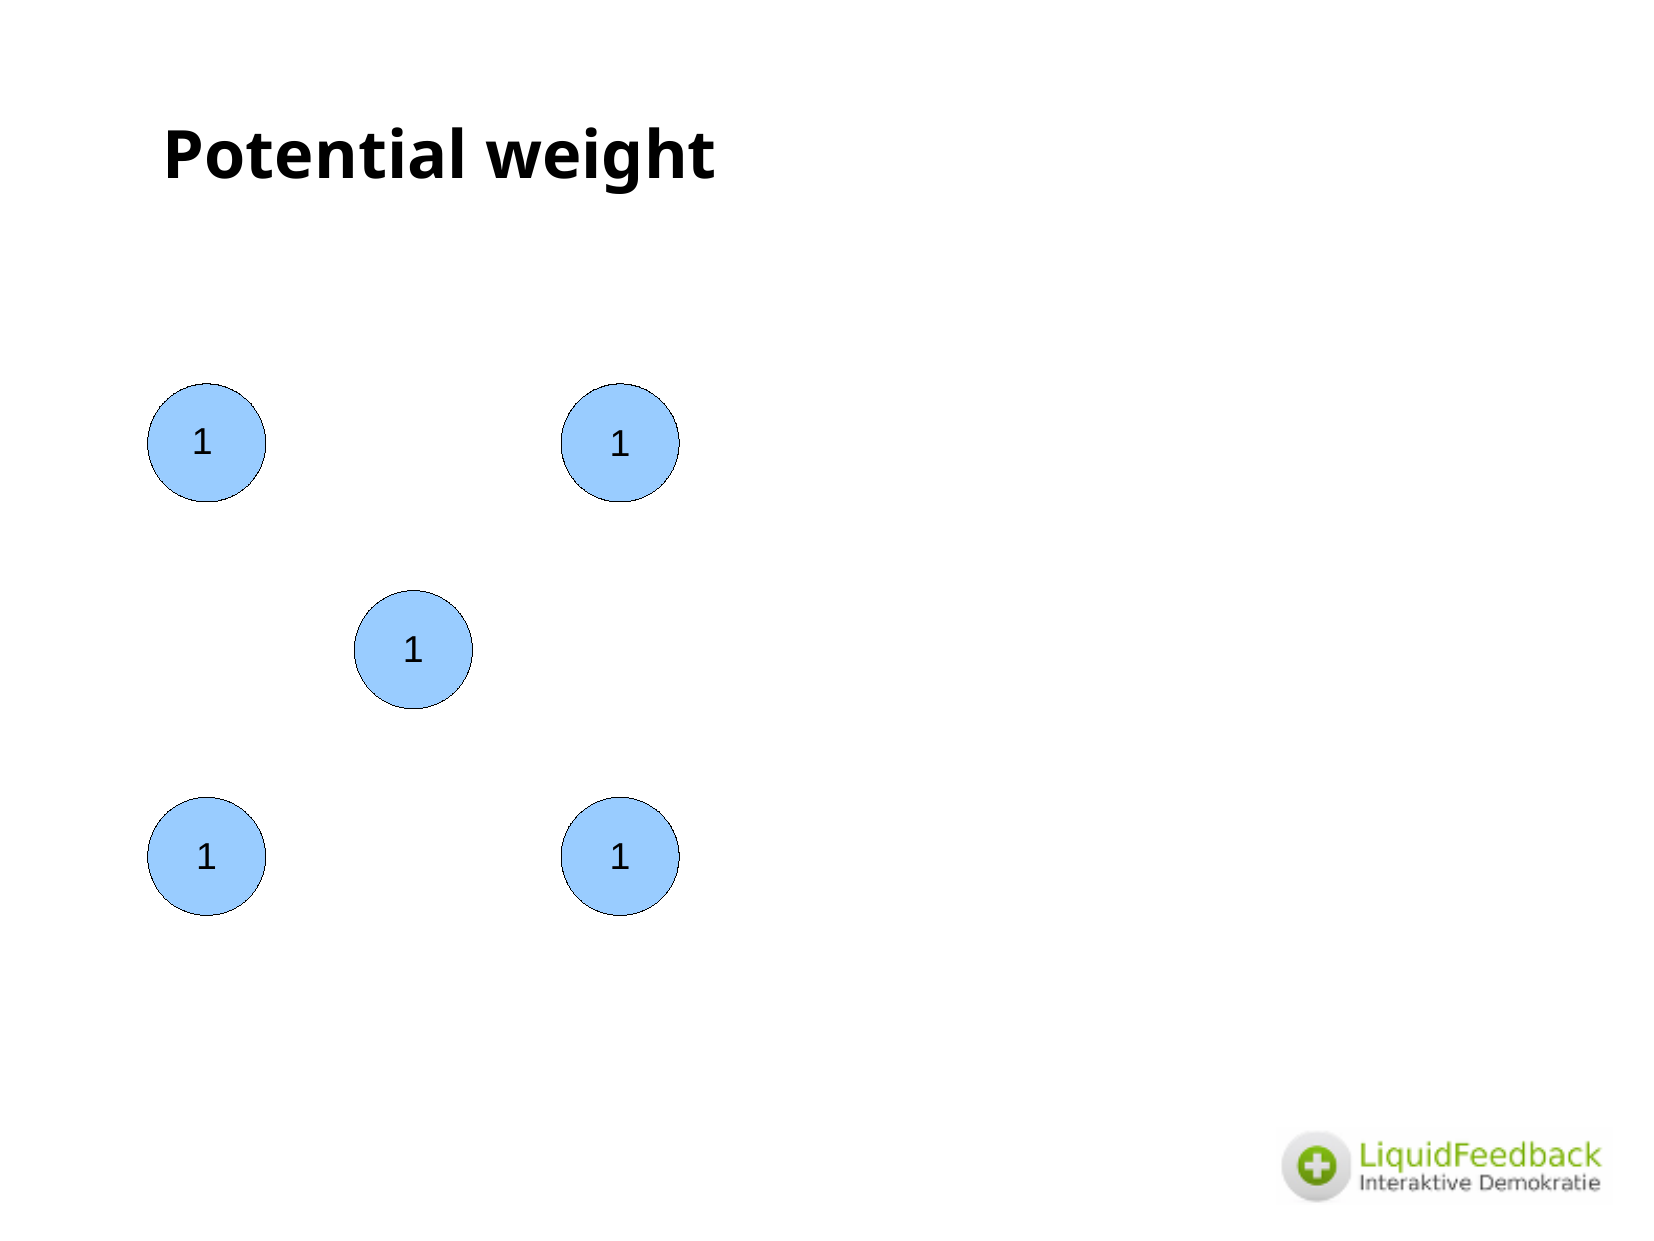

# Potential weight
1
1
1
1
1